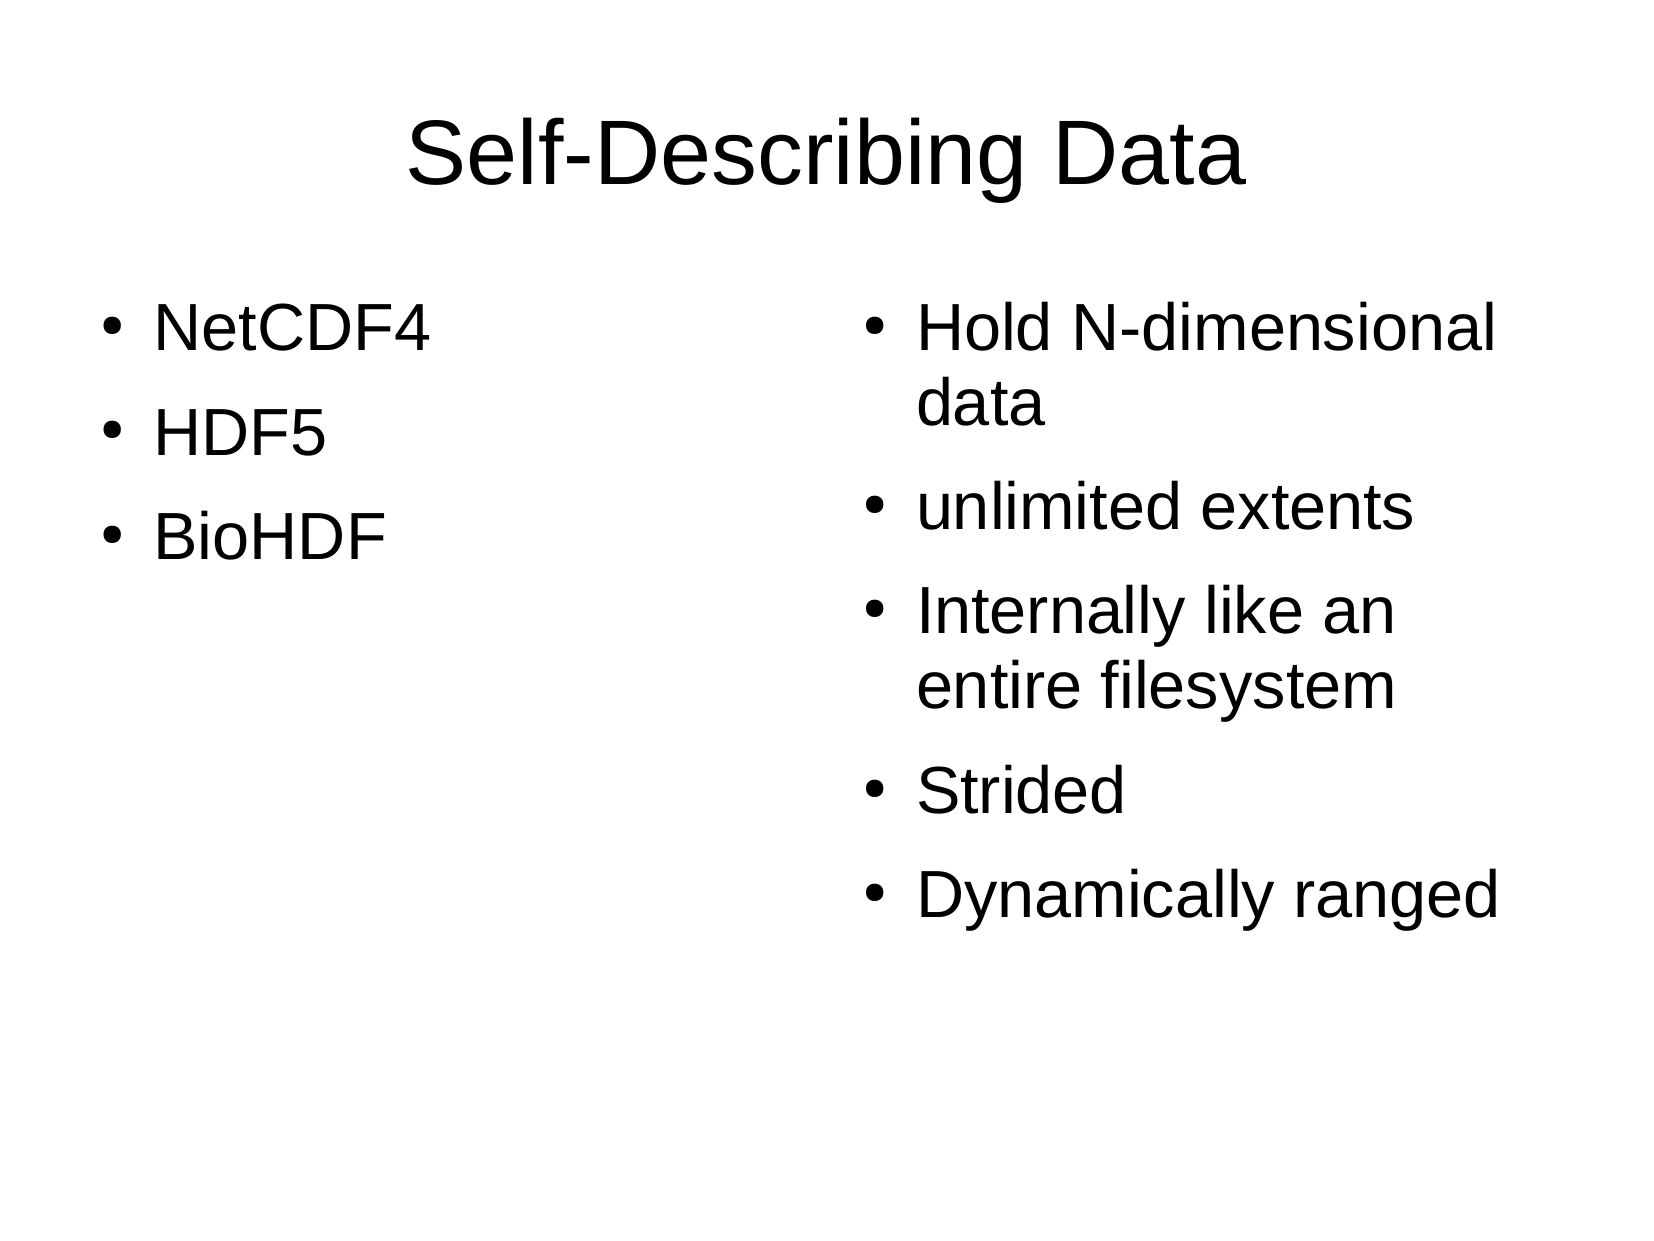

# Self-Describing Data
NetCDF4
HDF5
BioHDF
Hold N-dimensional data
unlimited extents
Internally like an entire filesystem
Strided
Dynamically ranged